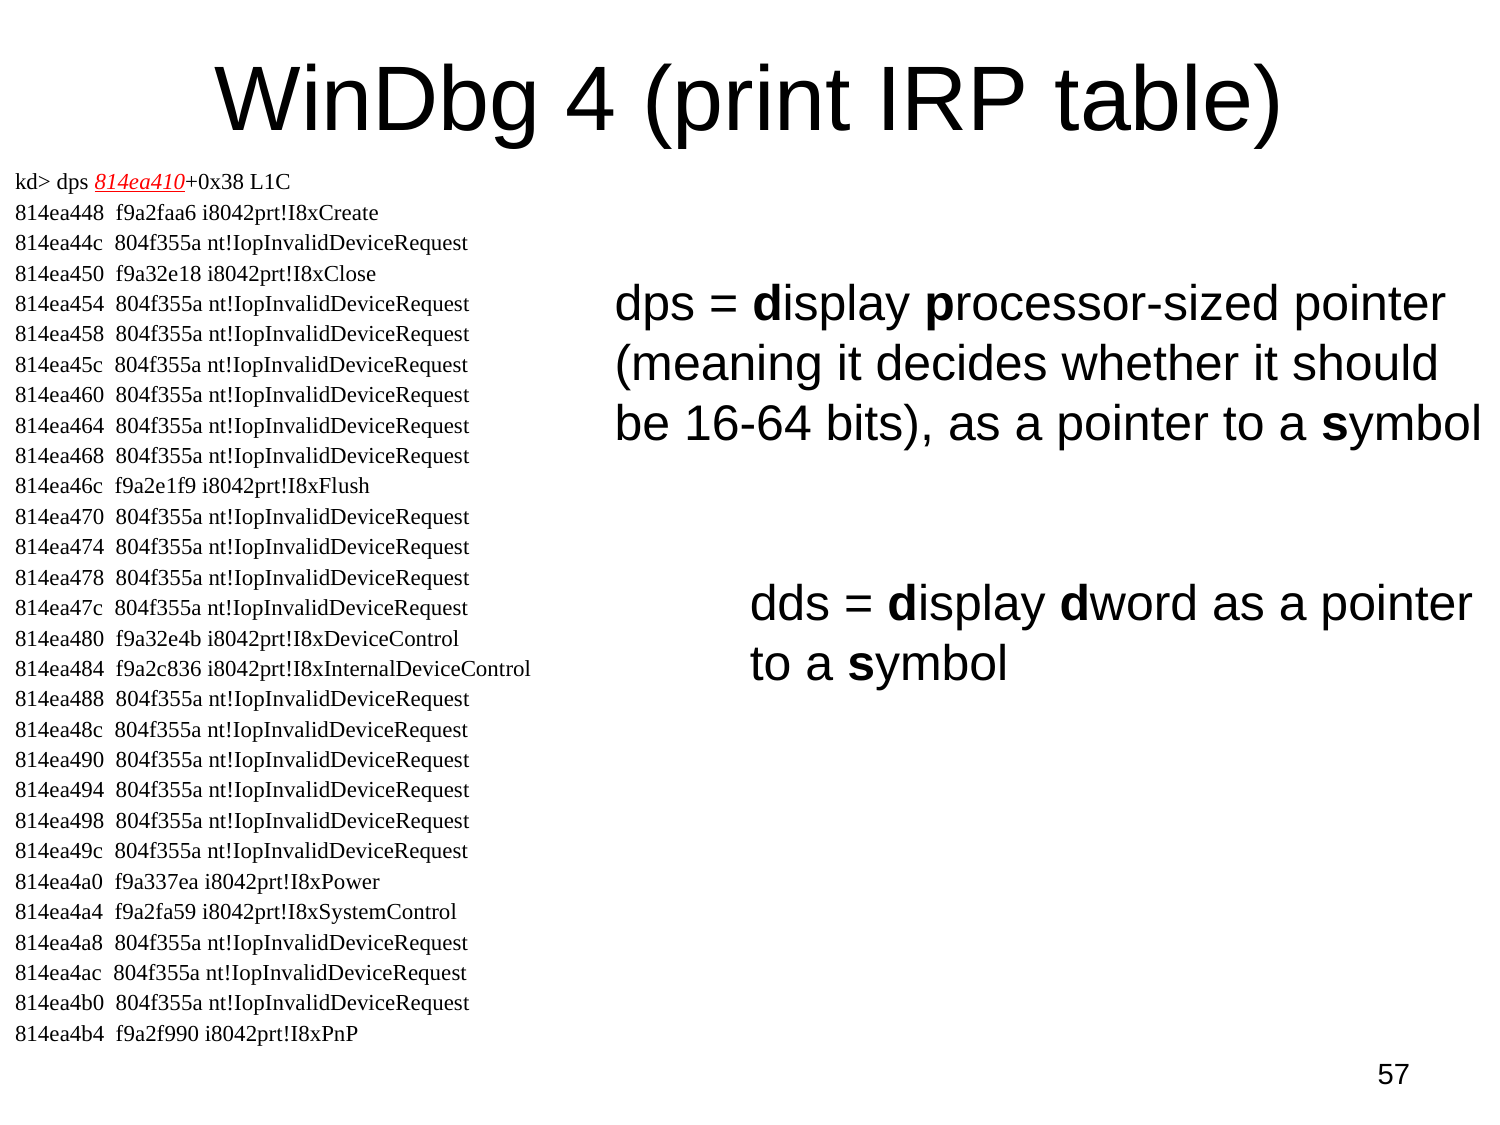

# WinDbg 4 (print IRP table)
kd> dps 814ea410+0x38 L1C
814ea448 f9a2faa6 i8042prt!I8xCreate
814ea44c 804f355a nt!IopInvalidDeviceRequest
814ea450 f9a32e18 i8042prt!I8xClose
814ea454 804f355a nt!IopInvalidDeviceRequest
814ea458 804f355a nt!IopInvalidDeviceRequest
814ea45c 804f355a nt!IopInvalidDeviceRequest
814ea460 804f355a nt!IopInvalidDeviceRequest
814ea464 804f355a nt!IopInvalidDeviceRequest
814ea468 804f355a nt!IopInvalidDeviceRequest
814ea46c f9a2e1f9 i8042prt!I8xFlush
814ea470 804f355a nt!IopInvalidDeviceRequest
814ea474 804f355a nt!IopInvalidDeviceRequest
814ea478 804f355a nt!IopInvalidDeviceRequest
814ea47c 804f355a nt!IopInvalidDeviceRequest
814ea480 f9a32e4b i8042prt!I8xDeviceControl
814ea484 f9a2c836 i8042prt!I8xInternalDeviceControl
814ea488 804f355a nt!IopInvalidDeviceRequest
814ea48c 804f355a nt!IopInvalidDeviceRequest
814ea490 804f355a nt!IopInvalidDeviceRequest
814ea494 804f355a nt!IopInvalidDeviceRequest
814ea498 804f355a nt!IopInvalidDeviceRequest
814ea49c 804f355a nt!IopInvalidDeviceRequest
814ea4a0 f9a337ea i8042prt!I8xPower
814ea4a4 f9a2fa59 i8042prt!I8xSystemControl
814ea4a8 804f355a nt!IopInvalidDeviceRequest
814ea4ac 804f355a nt!IopInvalidDeviceRequest
814ea4b0 804f355a nt!IopInvalidDeviceRequest
814ea4b4 f9a2f990 i8042prt!I8xPnP
dps = display processor-sized pointer
(meaning it decides whether it should
be 16-64 bits), as a pointer to a symbol
dds = display dword as a pointer
to a symbol